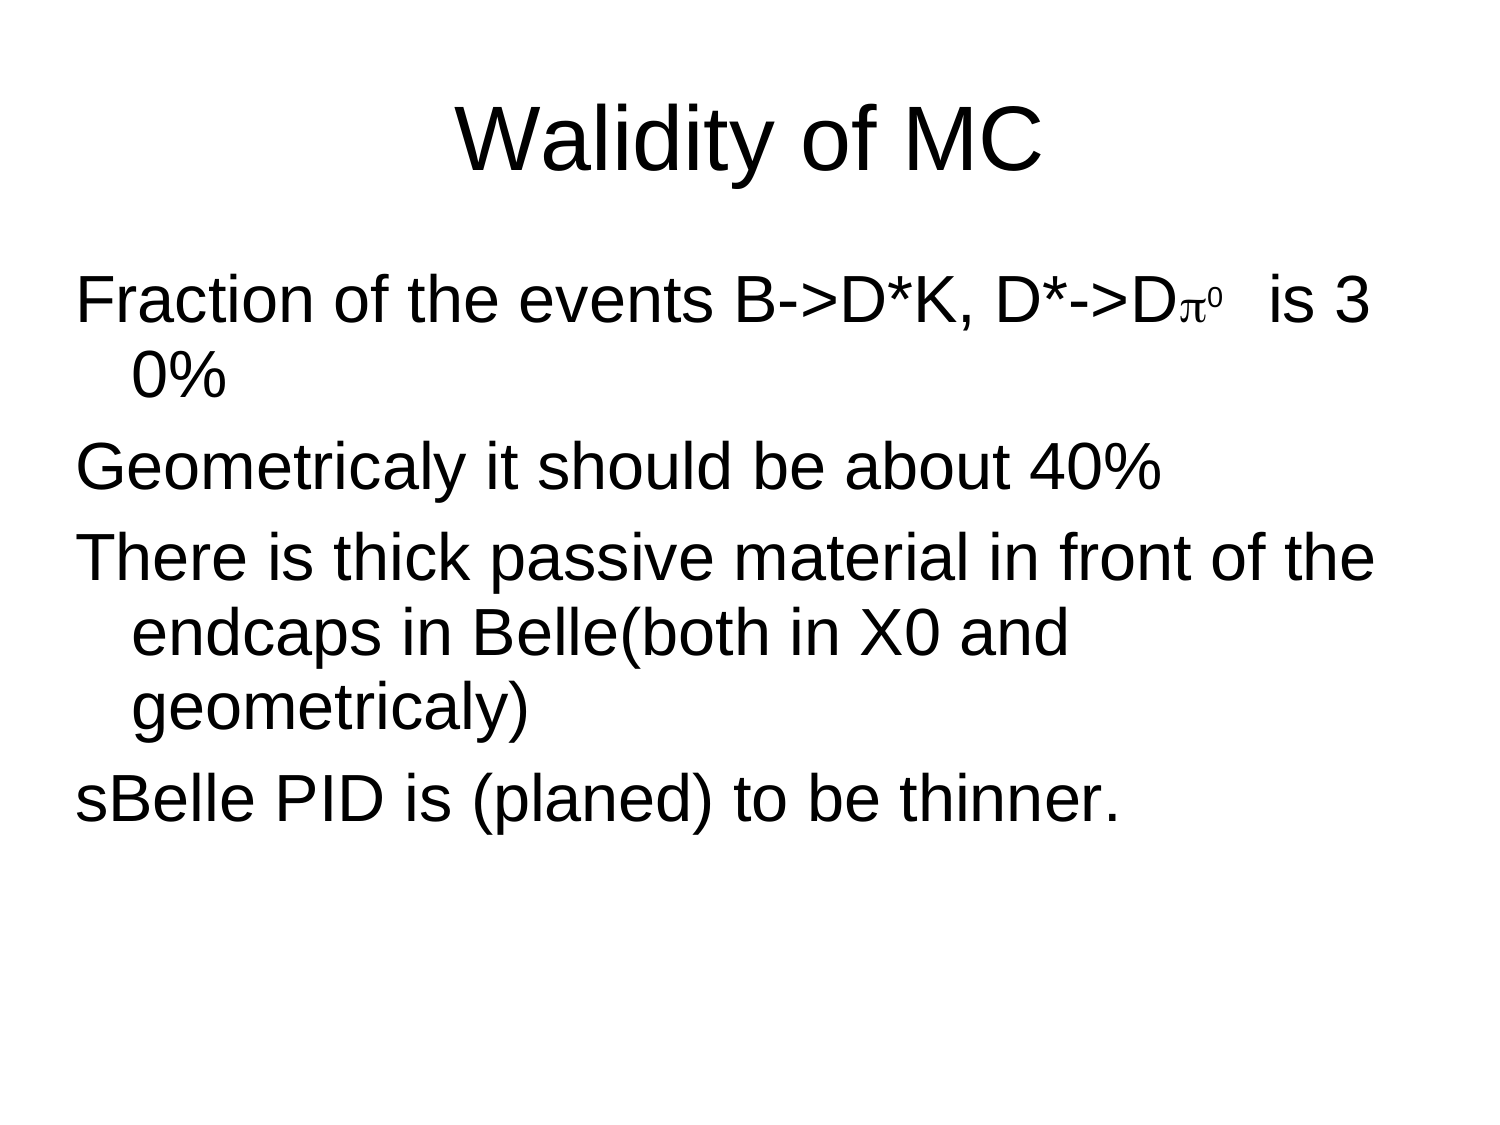

# Walidity of MC
Fraction of the events B->D*K, D*->D0 is 3 0%
Geometricaly it should be about 40%
There is thick passive material in front of the endcaps in Belle(both in X0 and geometricaly)
sBelle PID is (planed) to be thinner.